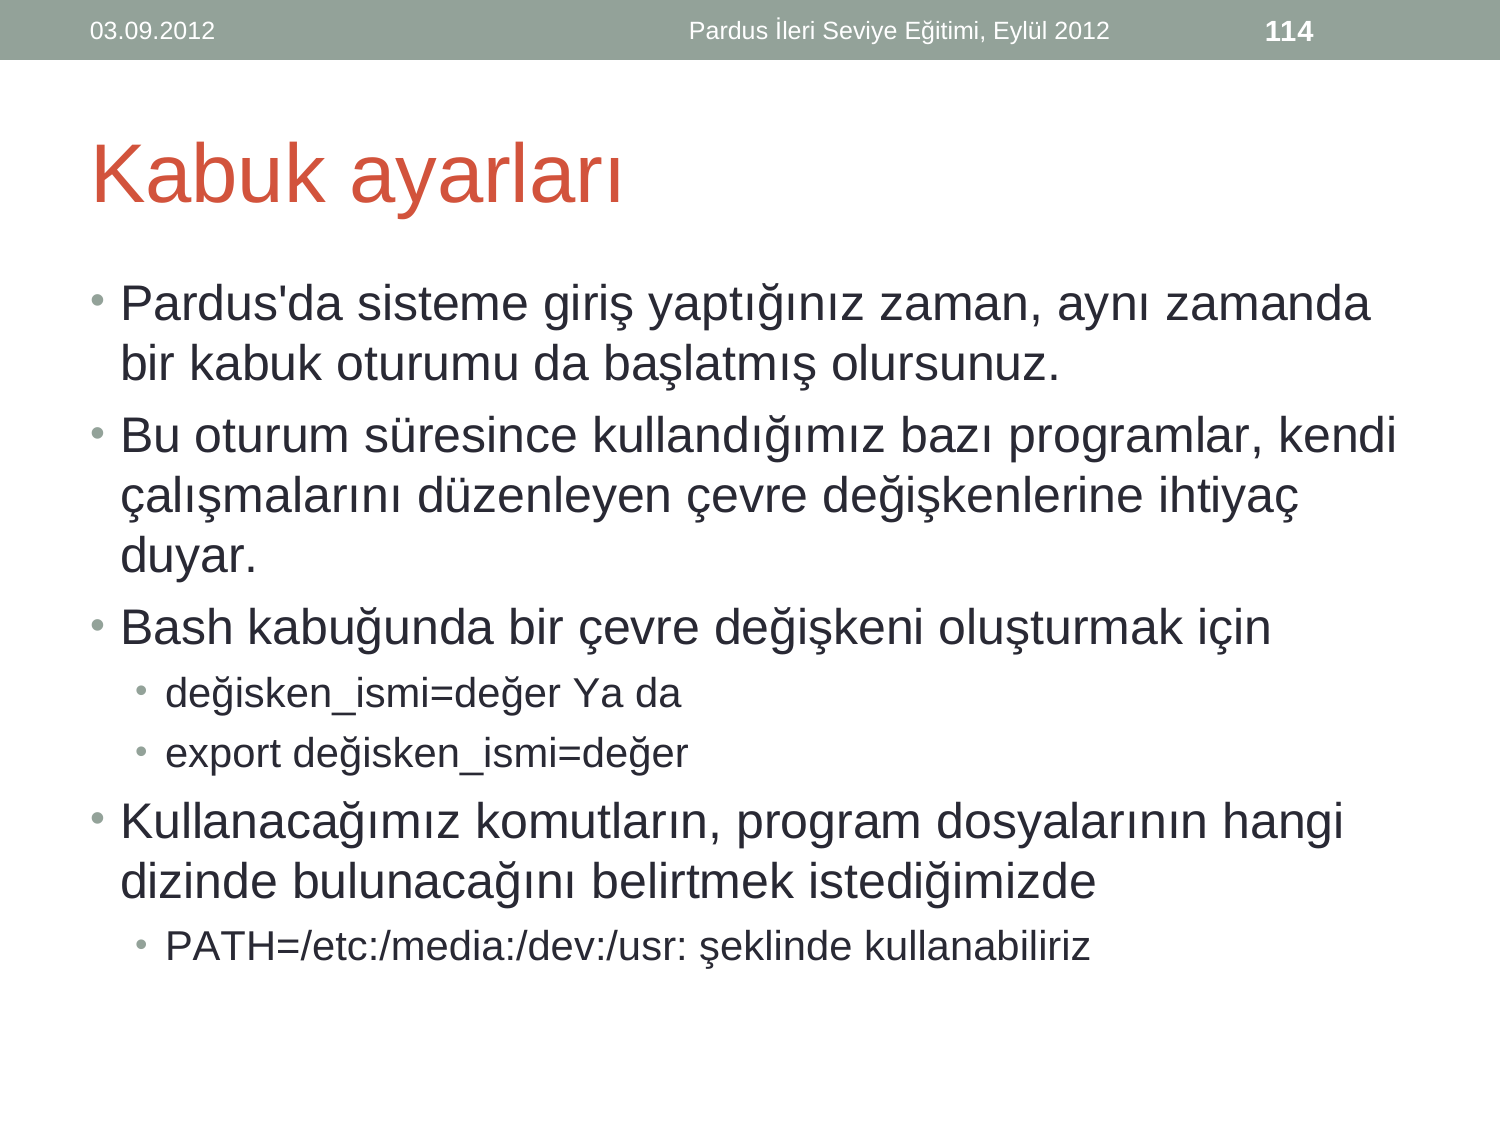

03.09.2012
Pardus İleri Seviye Eğitimi, Eylül 2012
# Kabuk ayarları
Pardus'da sisteme giriş yaptığınız zaman, aynı zamanda bir kabuk oturumu da başlatmış olursunuz.
Bu oturum süresince kullandığımız bazı programlar, kendi çalışmalarını düzenleyen çevre değişkenlerine ihtiyaç duyar.
Bash kabuğunda bir çevre değişkeni oluşturmak için
değisken_ismi=değer Ya da
export değisken_ismi=değer
Kullanacağımız komutların, program dosyalarının hangi dizinde bulunacağını belirtmek istediğimizde
PATH=/etc:/media:/dev:/usr: şeklinde kullanabiliriz